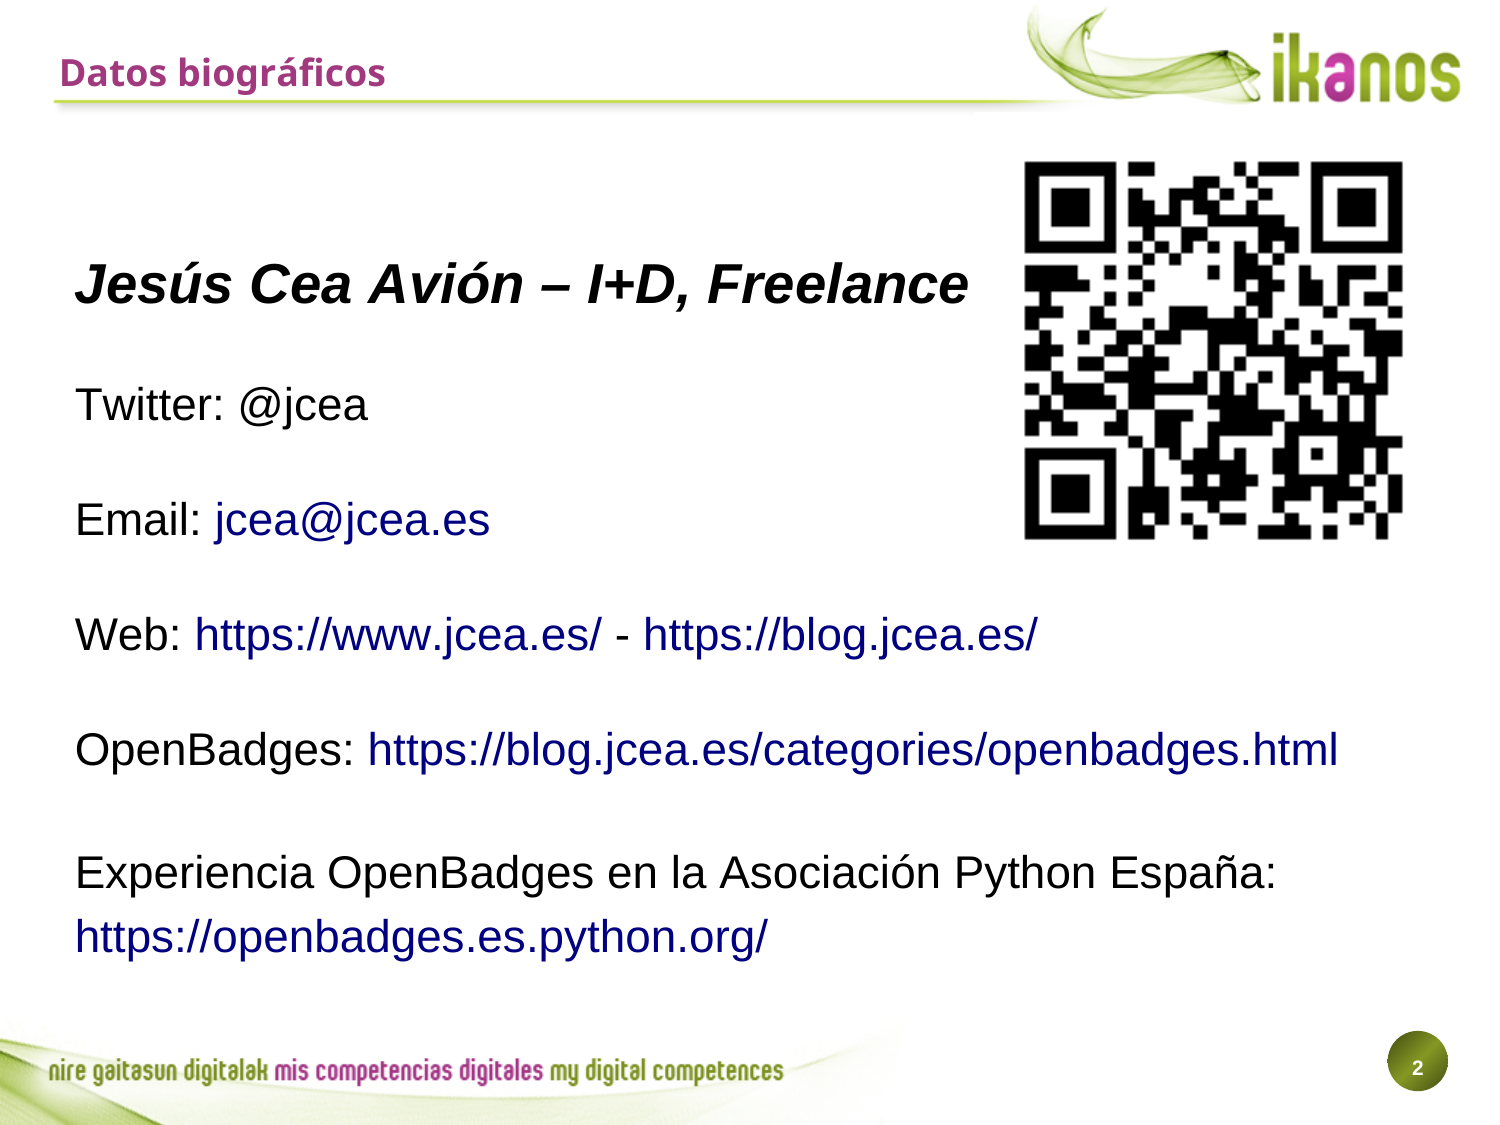

Datos biográficos
Jesús Cea Avión – I+D, Freelance
Twitter: @jcea
Email: jcea@jcea.es
Web: https://www.jcea.es/ - https://blog.jcea.es/
OpenBadges: https://blog.jcea.es/categories/openbadges.html
Experiencia OpenBadges en la Asociación Python España:
https://openbadges.es.python.org/